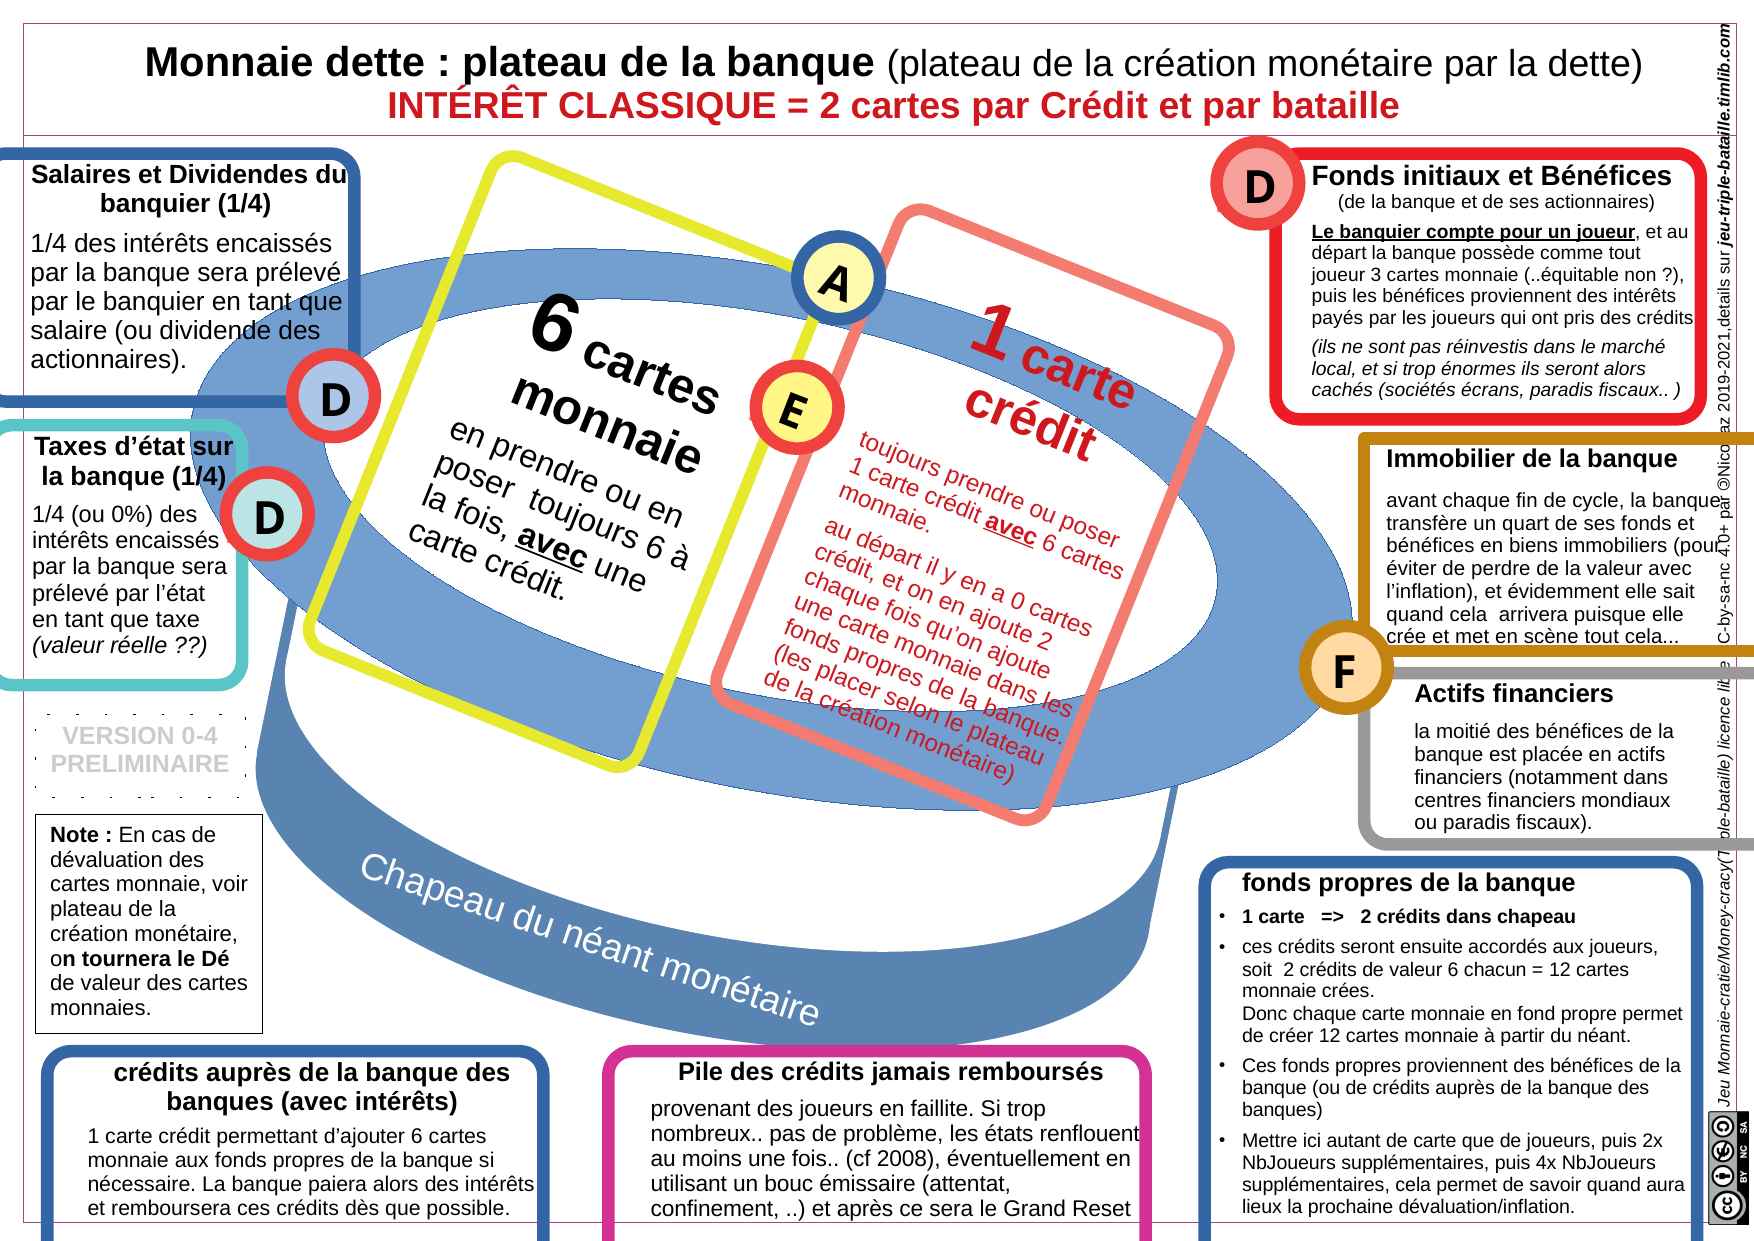

Note : la pile de cartes monnaie sert aussi le tas de la pioche, utilisé pour défausser et remplacer les cartes des batailles.
Monnaie dette : plateau de la banque (plateau de la création monétaire par la dette)
INTÉRÊT CLASSIQUE = 2 cartes par Crédit et par bataille
D
Salaires et Dividendes du banquier (1/4)
1/4 des intérêts encaissés par la banque sera prélevé par le banquier en tant que salaire (ou dividende des actionnaires).
Fonds initiaux et Bénéfices
 (de la banque et de ses actionnaires)
Le banquier compte pour un joueur, et au départ la banque possède comme tout joueur 3 cartes monnaie (..équitable non ?),
puis les bénéfices proviennent des intérêts
payés par les joueurs qui ont pris des crédits
(ils ne sont pas réinvestis dans le marché
local, et si trop énormes ils seront alors cachés (sociétés écrans, paradis fiscaux.. )
6 cartes
monnaie
en prendre ou en poser toujours 6 à la fois, avec une carte crédit.
A
1 carte crédit
toujours prendre ou poser 1 carte crédit avec 6 cartes monnaie.
au départ il y en a 0 cartes crédit, et on en ajoute 2 chaque fois qu’on ajoute une carte monnaie dans les fonds propres de la banque. (les placer selon le plateau de la création monétaire)
D
E
Taxes d’état sur la banque (1/4)
1/4 (ou 0%) des intérêts encaissés par la banque sera prélevé par l’état en tant que taxe (valeur réelle ??)
Immobilier de la banque
avant chaque fin de cycle, la banque transfère un quart de ses fonds et bénéfices en biens immobiliers (pour éviter de perdre de la valeur avec l’inflation), et évidemment elle sait quand cela arrivera puisque elle
crée et met en scène tout cela...
D
F
# Actifs financiers
la moitié des bénéfices de la
banque est placée en actifs
financiers (notamment dans
centres financiers mondiaux
ou paradis fiscaux).
VERSION 0-4 PRELIMINAIRE
Note : En cas de dévaluation des cartes monnaie, voir plateau de la création monétaire,
on tournera le Dé de valeur des cartes monnaies.
fonds propres de la banque
1 carte => 2 crédits dans chapeau
ces crédits seront ensuite accordés aux joueurs, soit 2 crédits de valeur 6 chacun = 12 cartes monnaie crées.
Donc chaque carte monnaie en fond propre permet de créer 12 cartes monnaie à partir du néant.
Ces fonds propres proviennent des bénéfices de la banque (ou de crédits auprès de la banque des banques)
Mettre ici autant de carte que de joueurs, puis 2x NbJoueurs supplémentaires, puis 4x NbJoueurs supplémentaires, cela permet de savoir quand aura lieux la prochaine dévaluation/inflation.
Chapeau du néant monétaire
crédits auprès de la banque des banques (avec intérêts)
1 carte crédit permettant d’ajouter 6 cartes monnaie aux fonds propres de la banque si nécessaire. La banque paiera alors des intérêts et remboursera ces crédits dès que possible.
Pile des crédits jamais remboursés
provenant des joueurs en faillite. Si trop nombreux.. pas de problème, les états renflouent au moins une fois.. (cf 2008), éventuellement en utilisant un bouc émissaire (attentat, confinement, ..) et après ce sera le Grand Reset